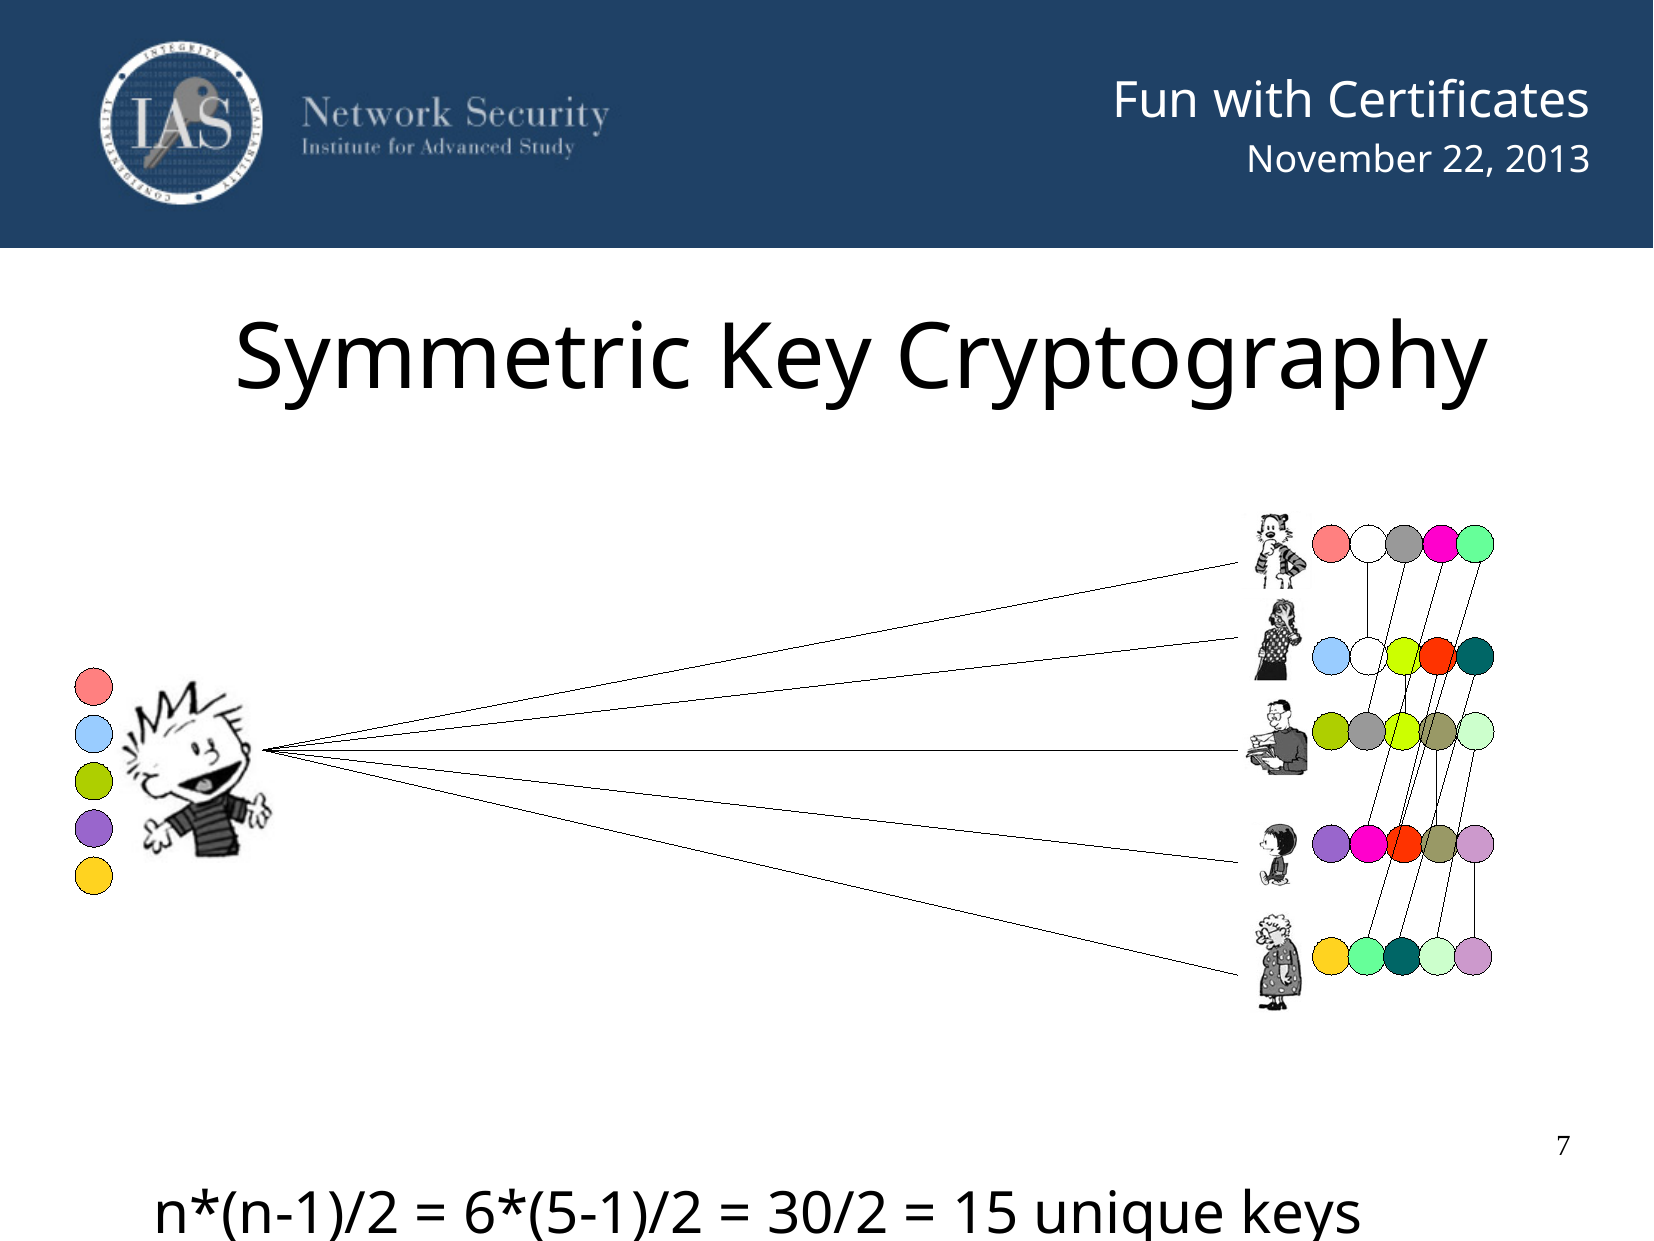

#
Symmetric Key Cryptography
n*(n-1)/2 = 6*(5-1)/2 = 30/2 = 15 unique keys
7